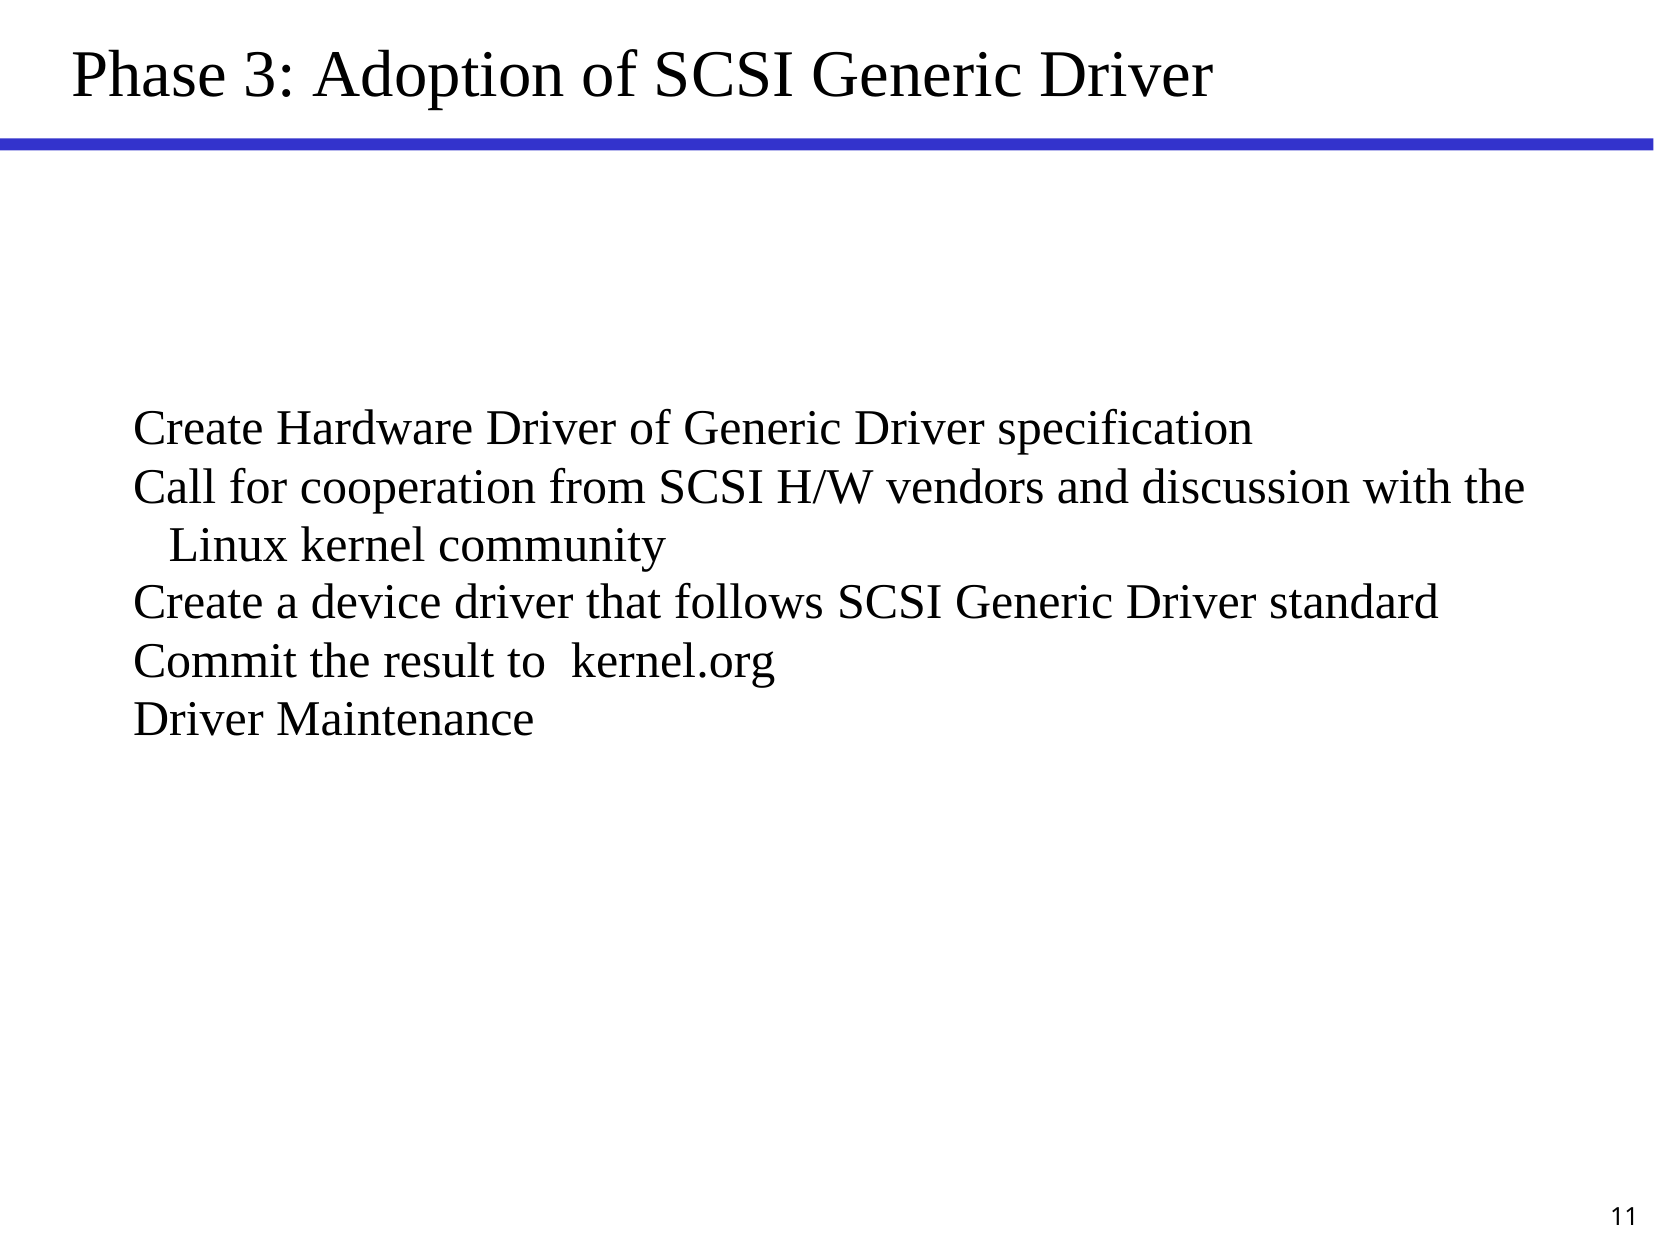

Phase 3: Adoption of SCSI Generic Driver
Create Hardware Driver of Generic Driver specification
Call for cooperation from SCSI H/W vendors and discussion with the Linux kernel community
Create a device driver that follows SCSI Generic Driver standard
Commit the result to kernel.org
Driver Maintenance